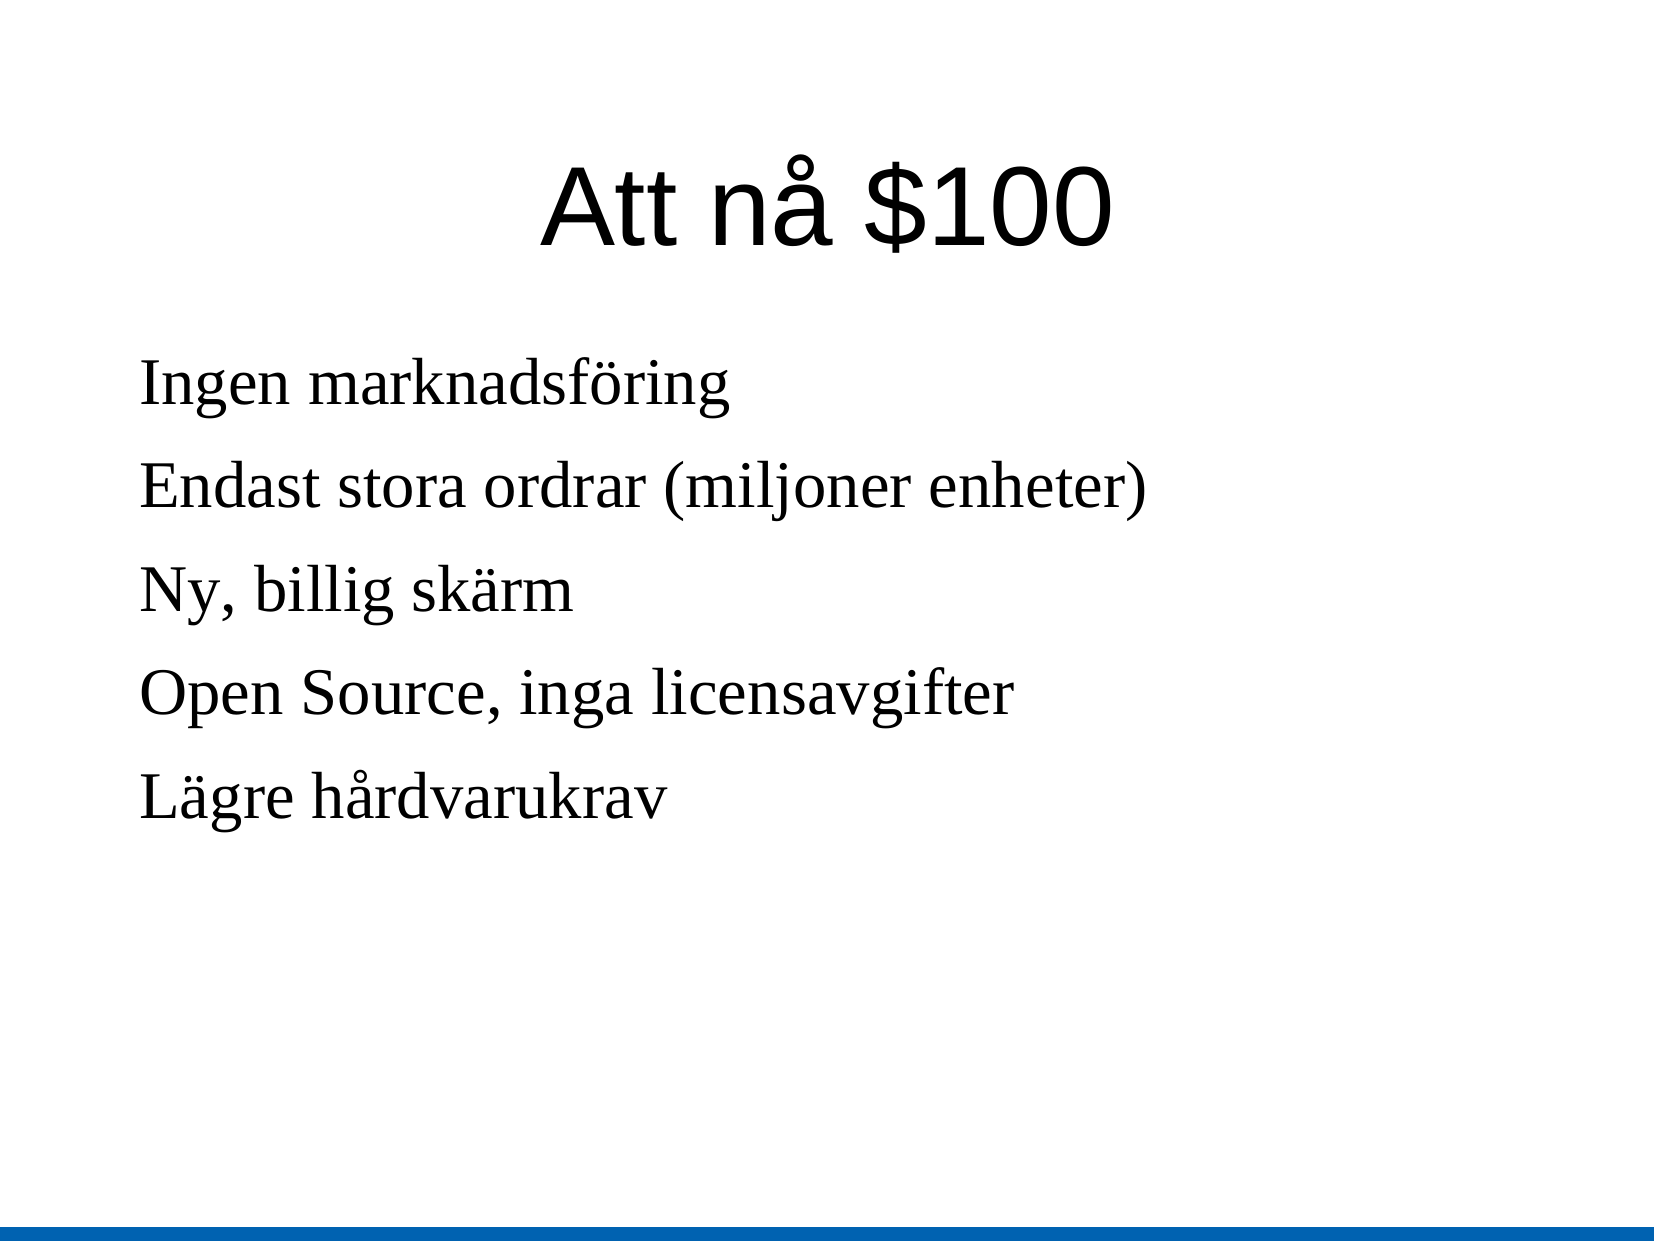

# Att nå $100
Ingen marknadsföring
Endast stora ordrar (miljoner enheter)
Ny, billig skärm
Open Source, inga licensavgifter
Lägre hårdvarukrav